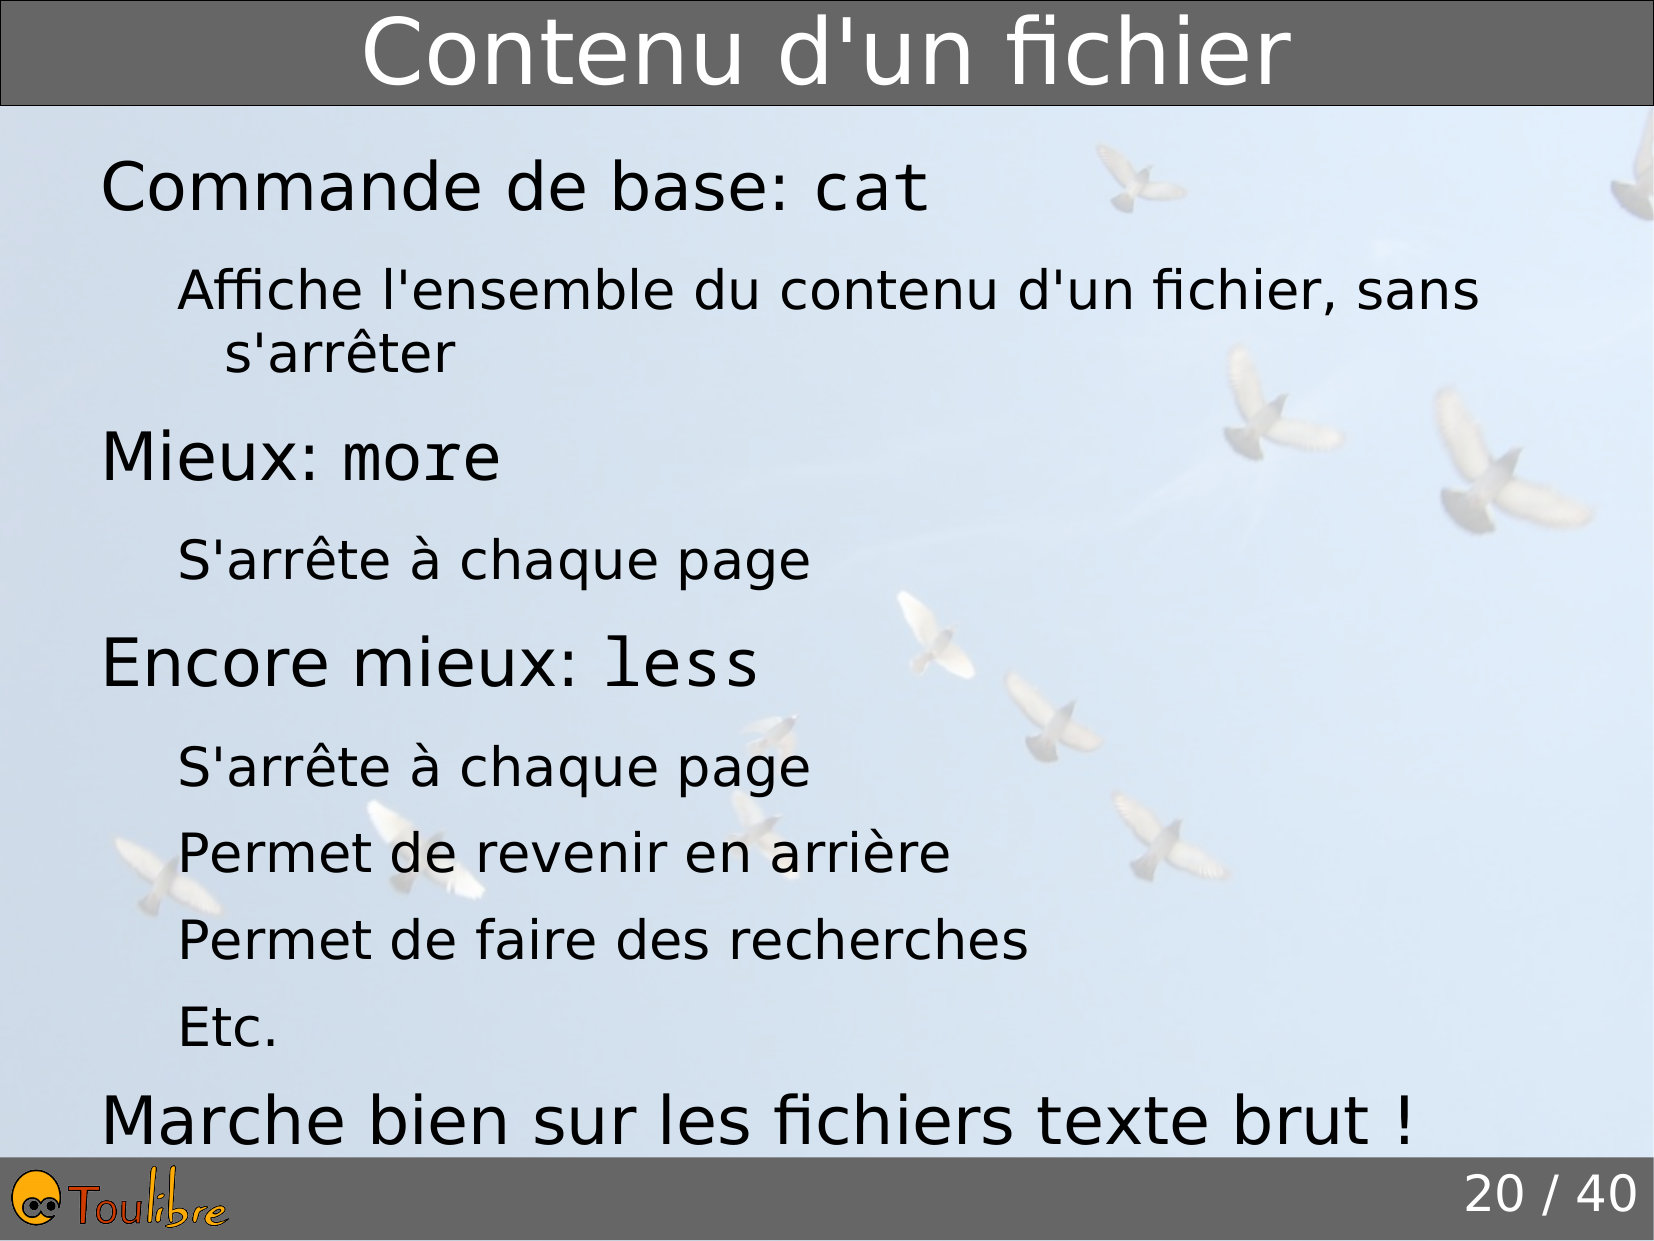

# Contenu d'un fichier
Commande de base: cat
Affiche l'ensemble du contenu d'un fichier, sans s'arrêter
Mieux: more
S'arrête à chaque page
Encore mieux: less
S'arrête à chaque page
Permet de revenir en arrière
Permet de faire des recherches
Etc.
Marche bien sur les fichiers texte brut !